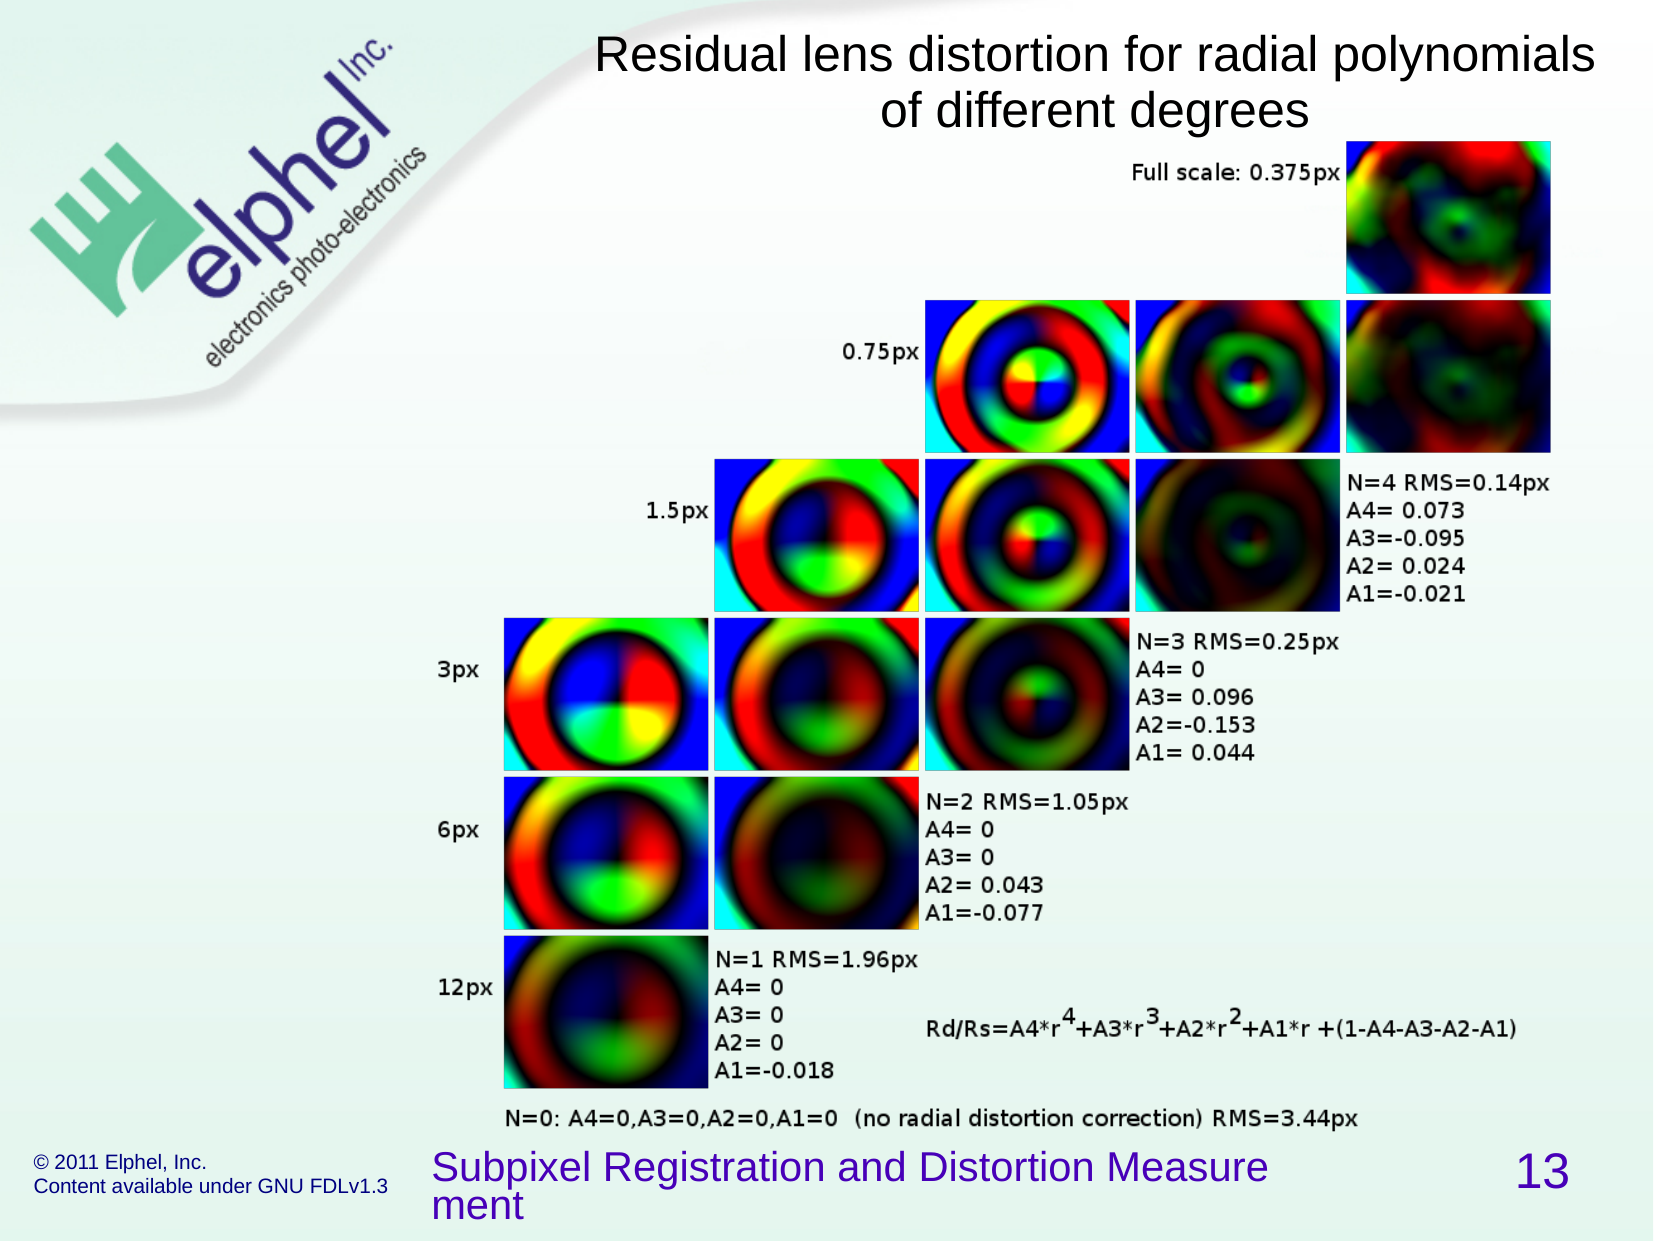

# Residual lens distortion for radial polynomials of different degrees
Subpixel Registration and Distortion Measurement
13